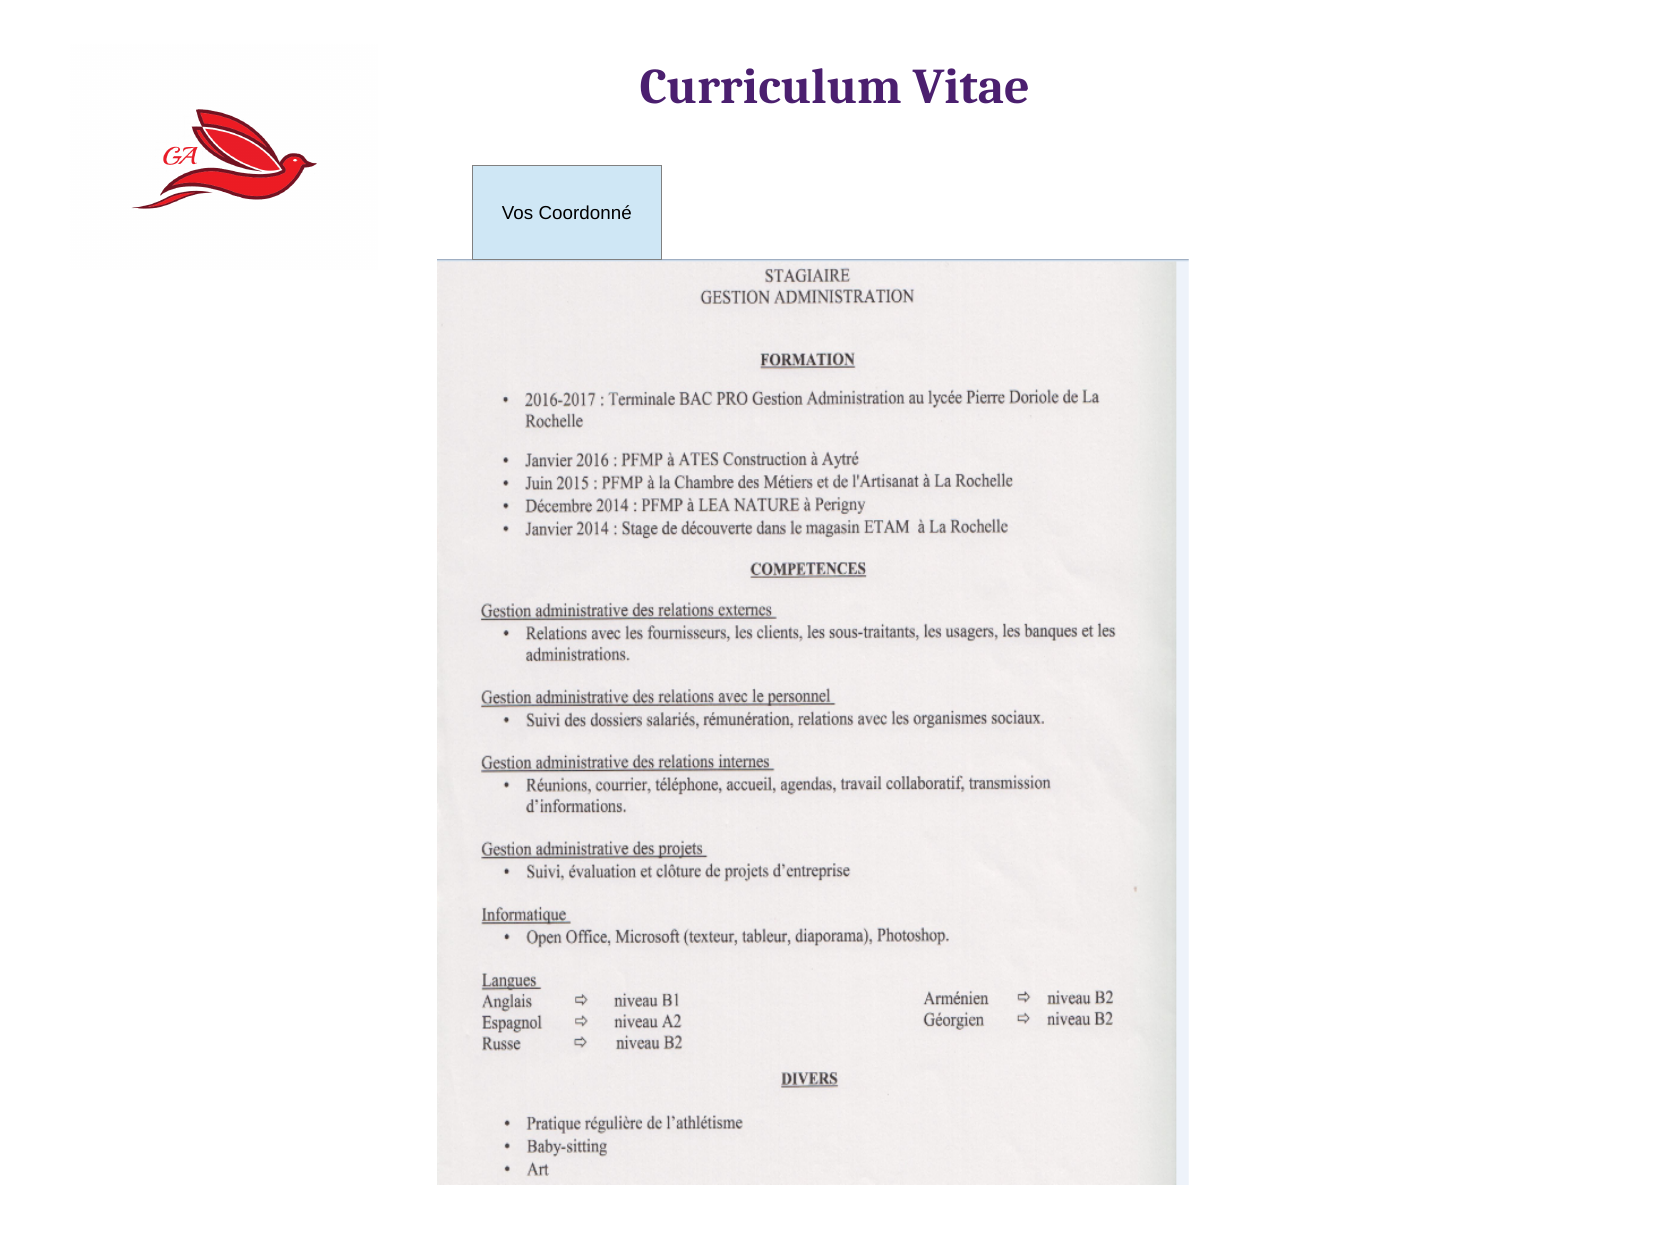

# Curriculum Vitae
Curriculum Vitae
Vos Coordonné